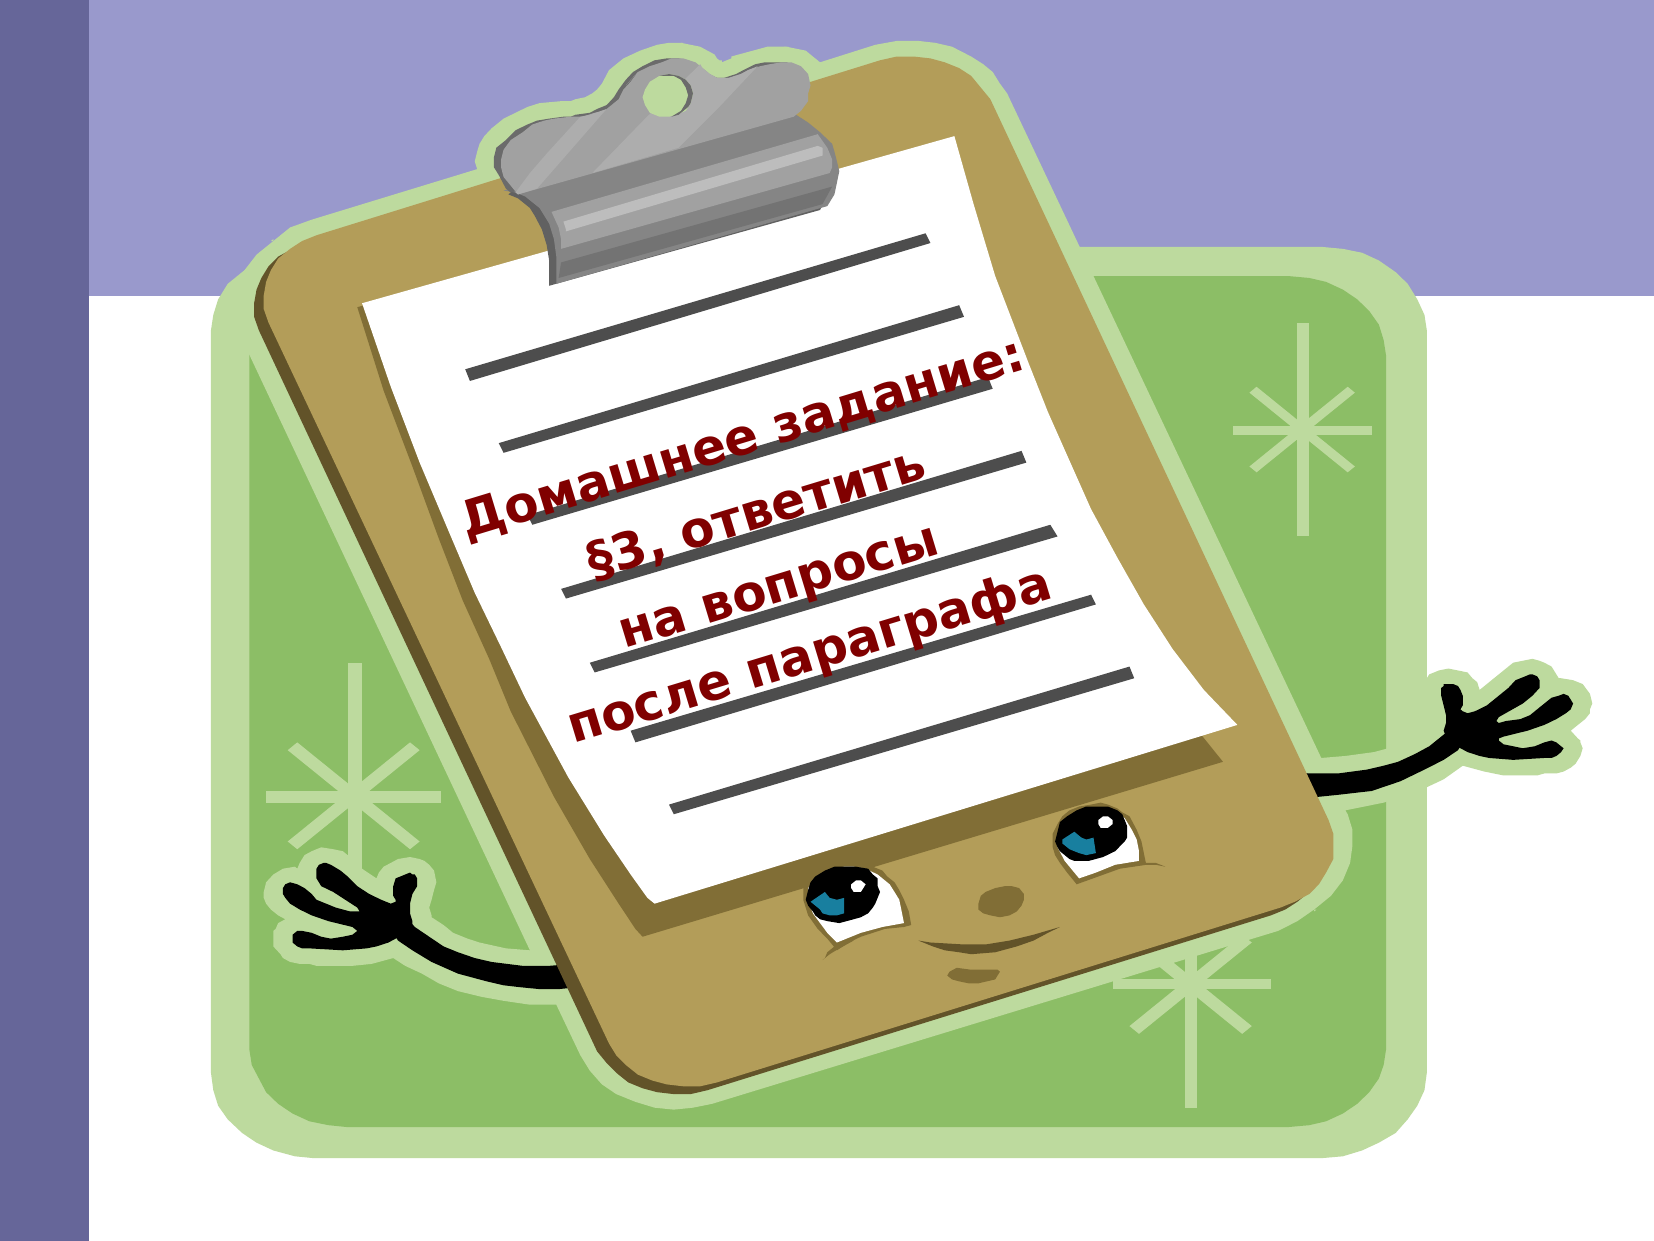

Домашнее задание:
§3, ответить
на вопросы
после параграфа